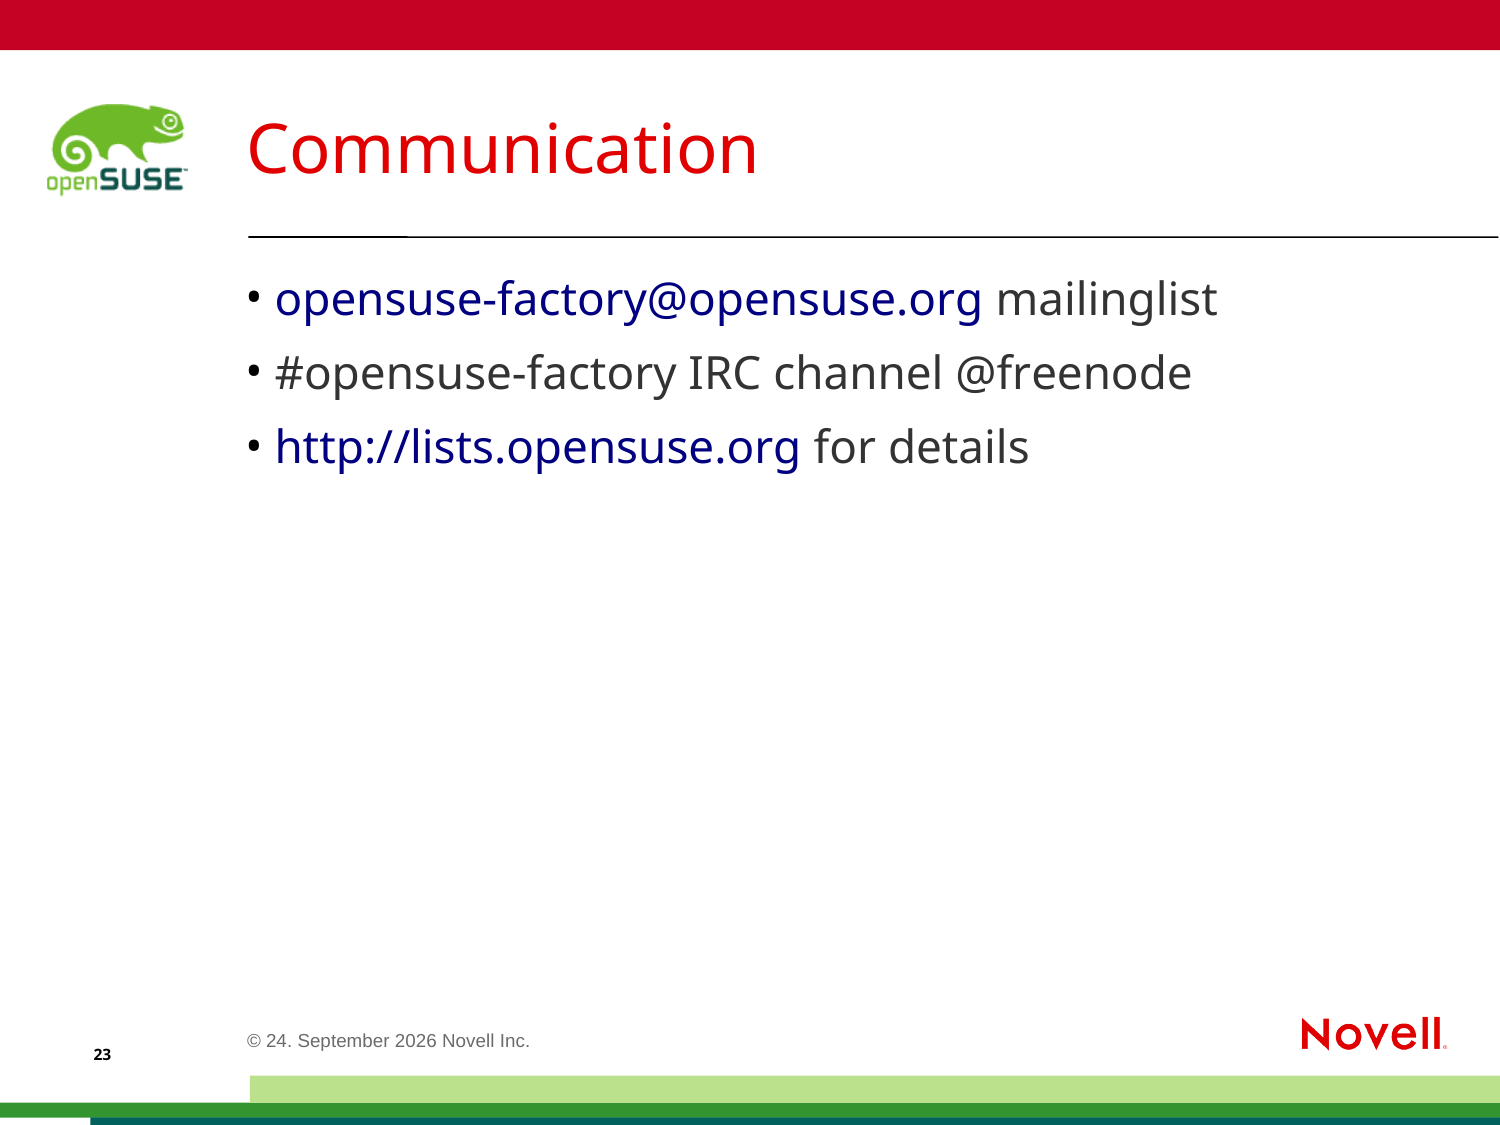

# Communication
 opensuse-factory@opensuse.org mailinglist
 #opensuse-factory IRC channel @freenode
 http://lists.opensuse.org for details